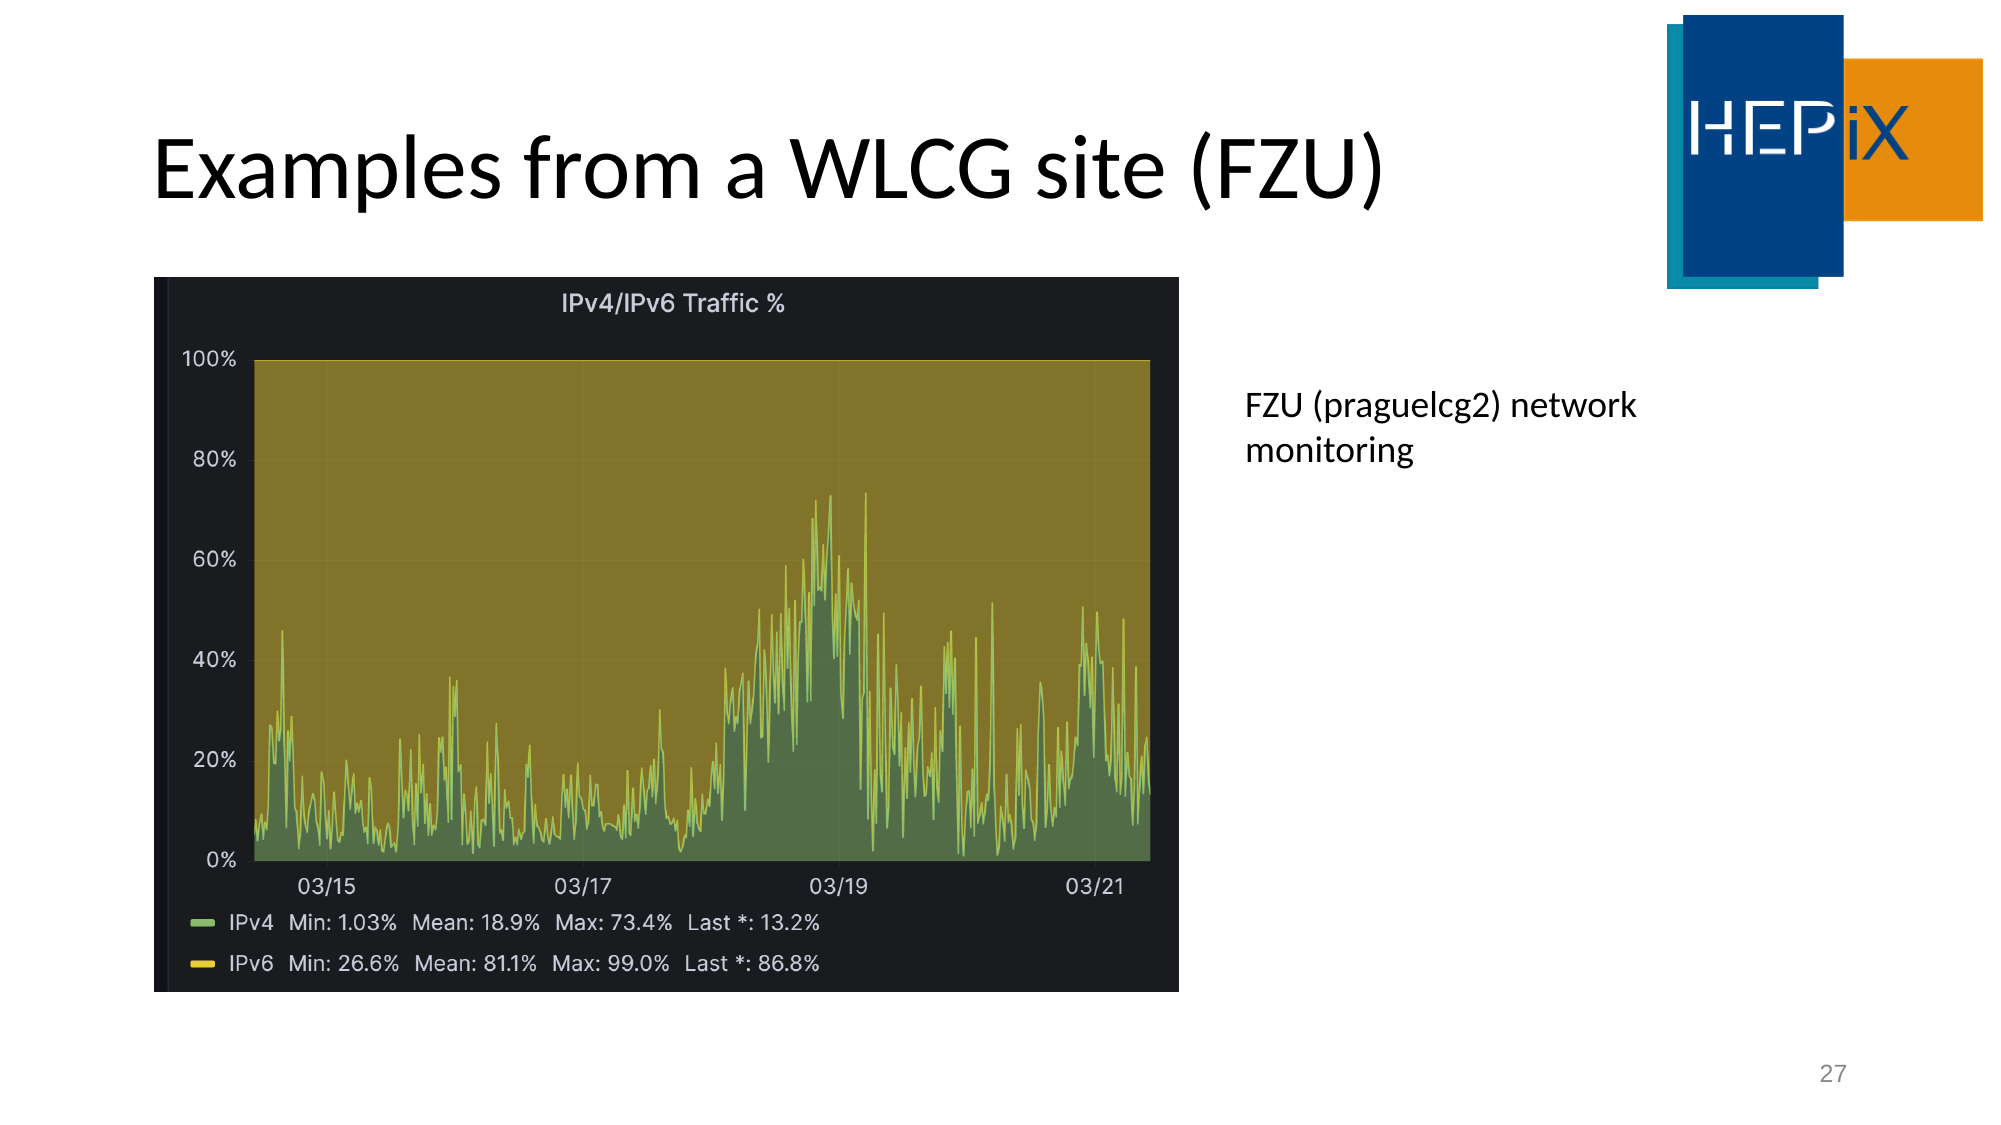

# Examples from a WLCG site (FZU)
FZU (praguelcg2) network monitoring